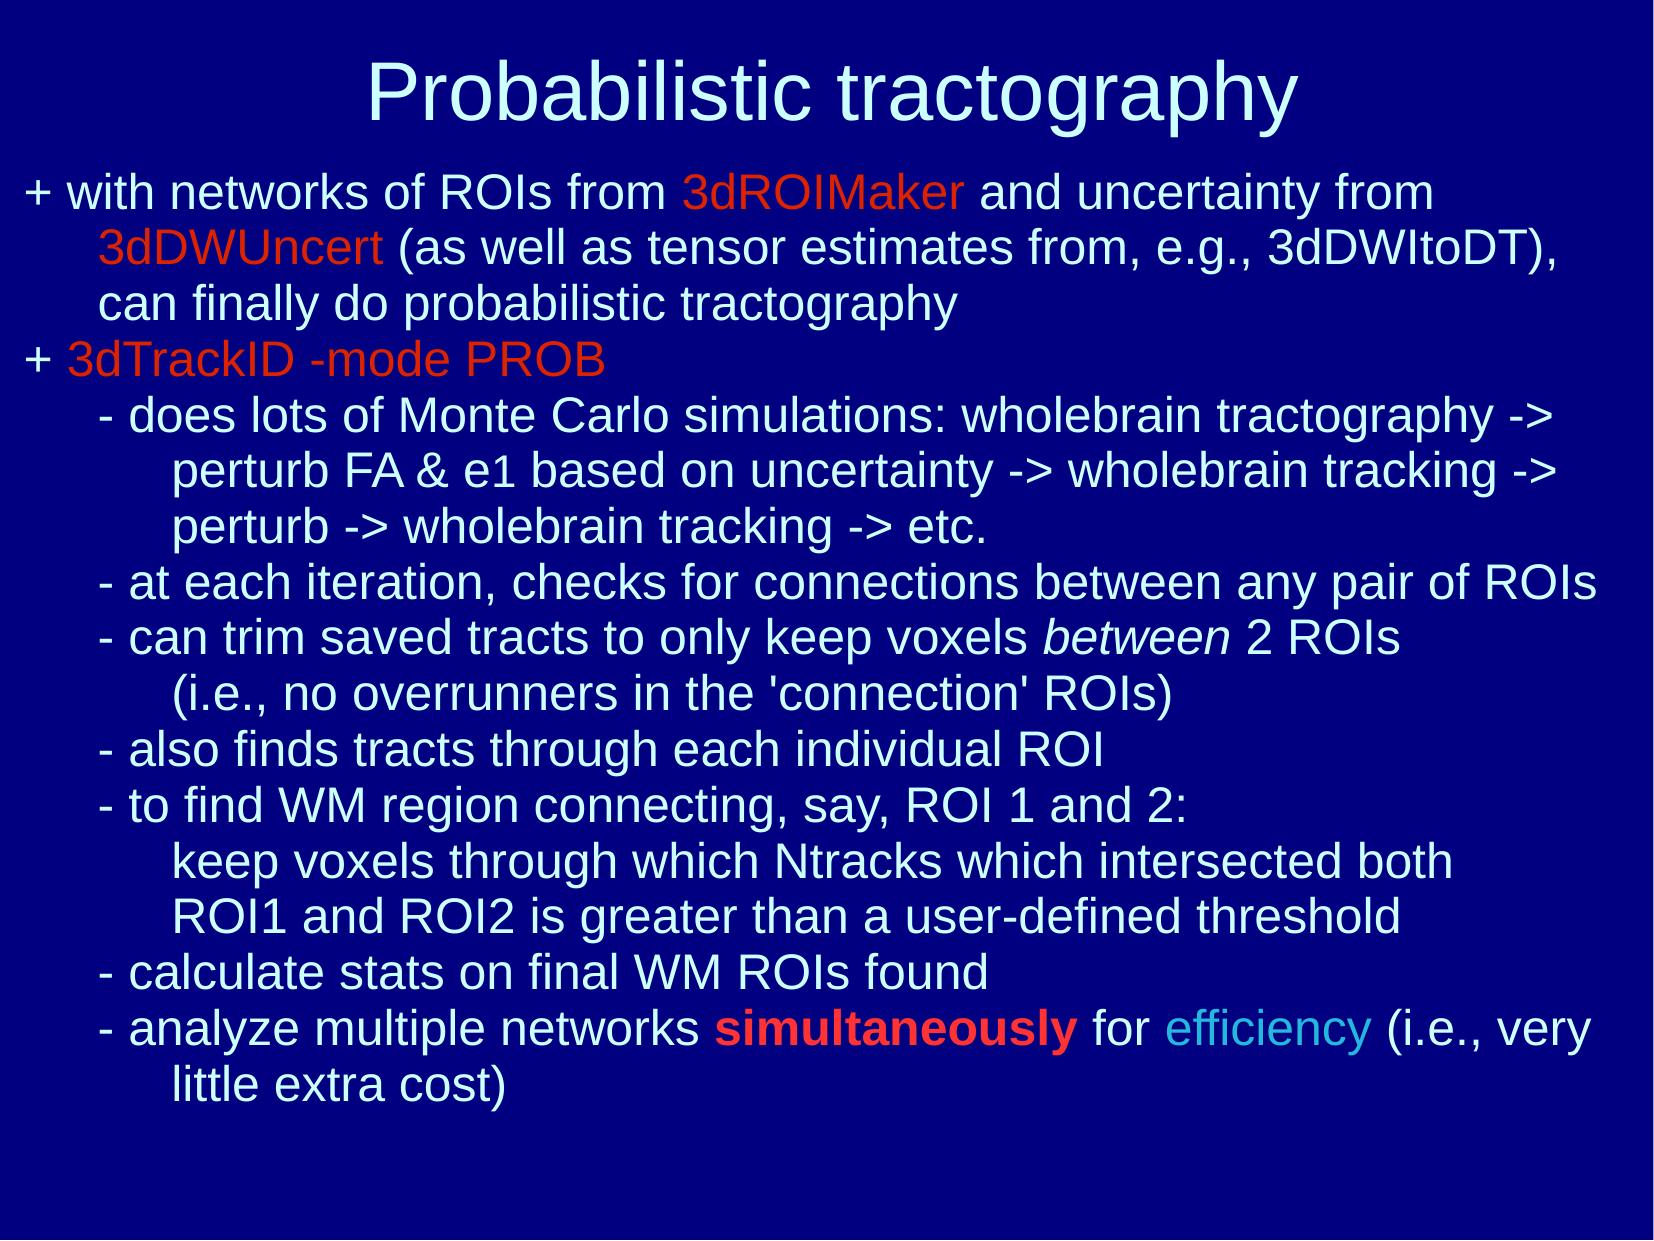

# Probabilistic tractography
+ with networks of ROIs from 3dROIMaker and uncertainty from
	3dDWUncert (as well as tensor estimates from, e.g., 3dDWItoDT),
	can finally do probabilistic tractography
+ 3dTrackID -mode PROB
	- does lots of Monte Carlo simulations: wholebrain tractography ->
		perturb FA & e1 based on uncertainty -> wholebrain tracking ->
		perturb -> wholebrain tracking -> etc.
	- at each iteration, checks for connections between any pair of ROIs
	- can trim saved tracts to only keep voxels between 2 ROIs
		(i.e., no overrunners in the 'connection' ROIs)
	- also finds tracts through each individual ROI
	- to find WM region connecting, say, ROI 1 and 2:
		keep voxels through which Ntracks which intersected both
		ROI1 and ROI2 is greater than a user-defined threshold
	- calculate stats on final WM ROIs found
	- analyze multiple networks simultaneously for efficiency (i.e., very
		little extra cost)